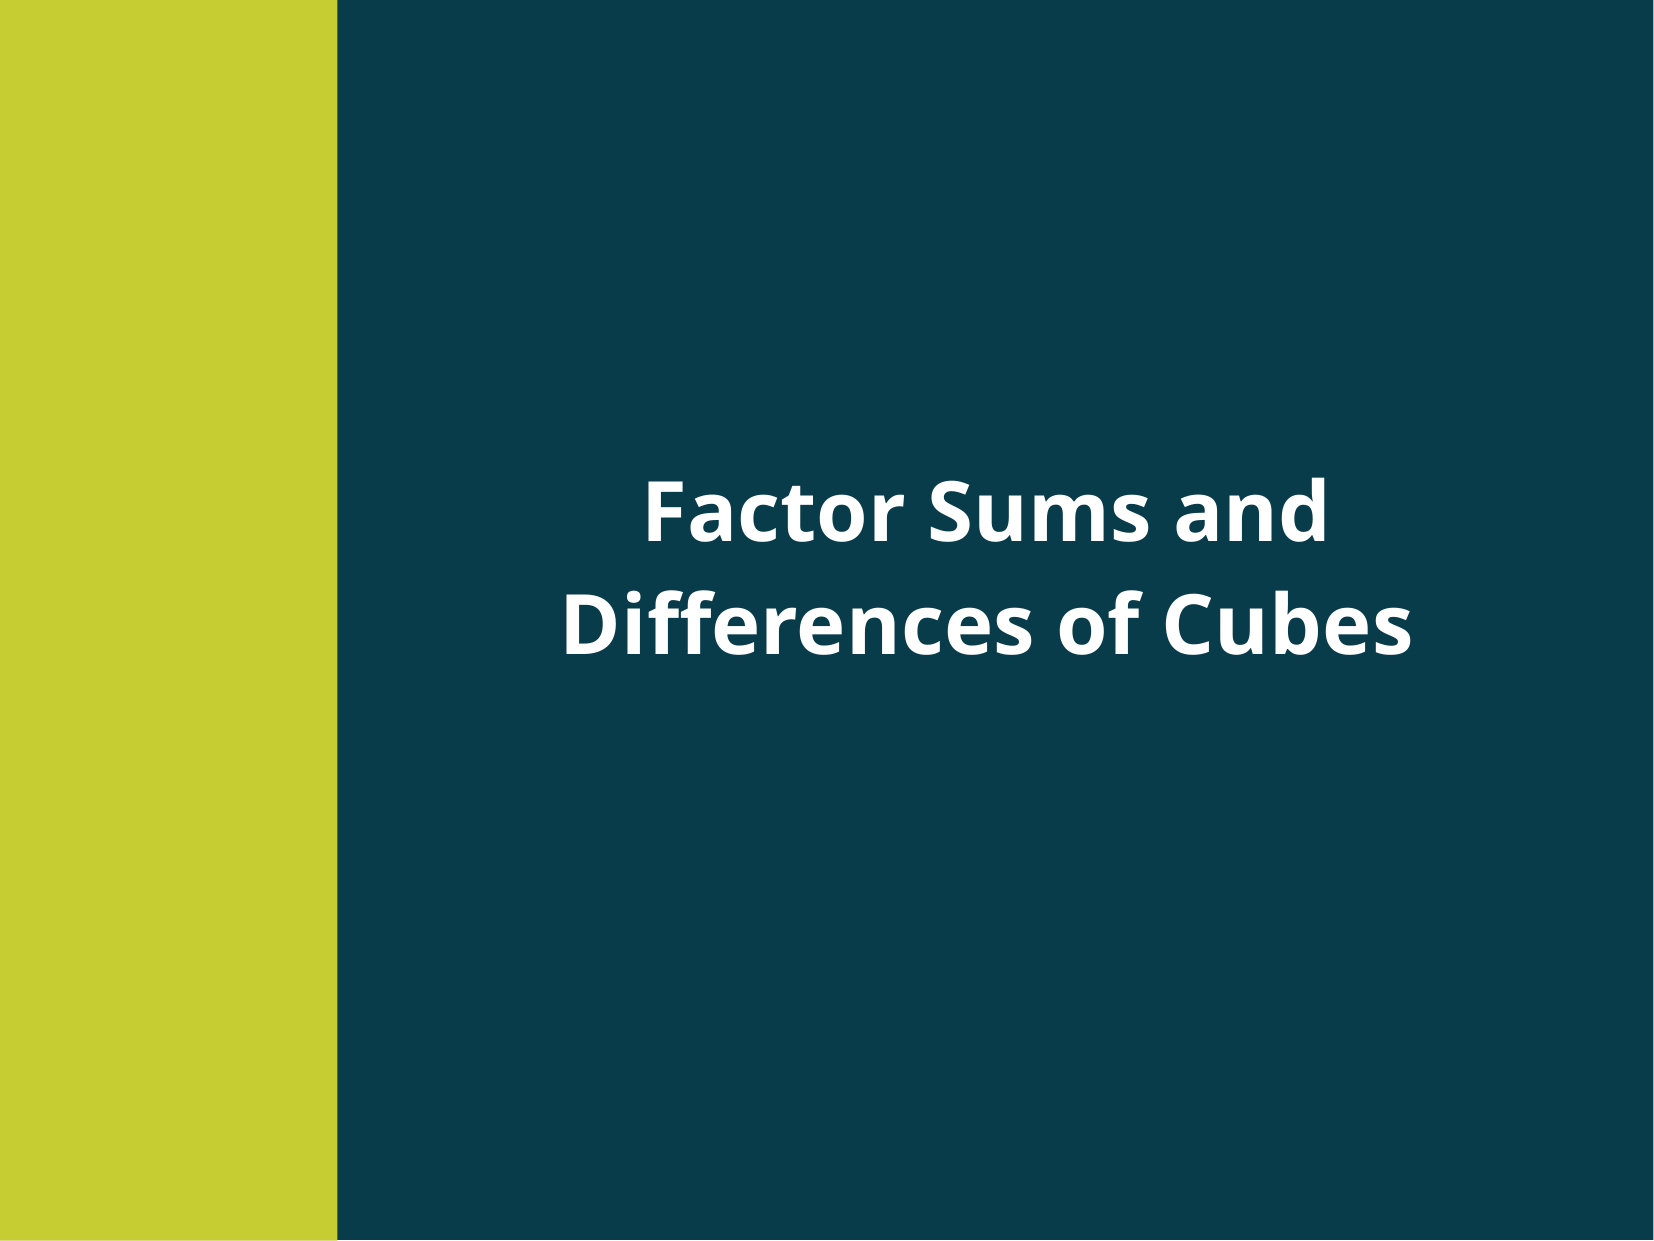

# Factor Sums and Differences of Cubes